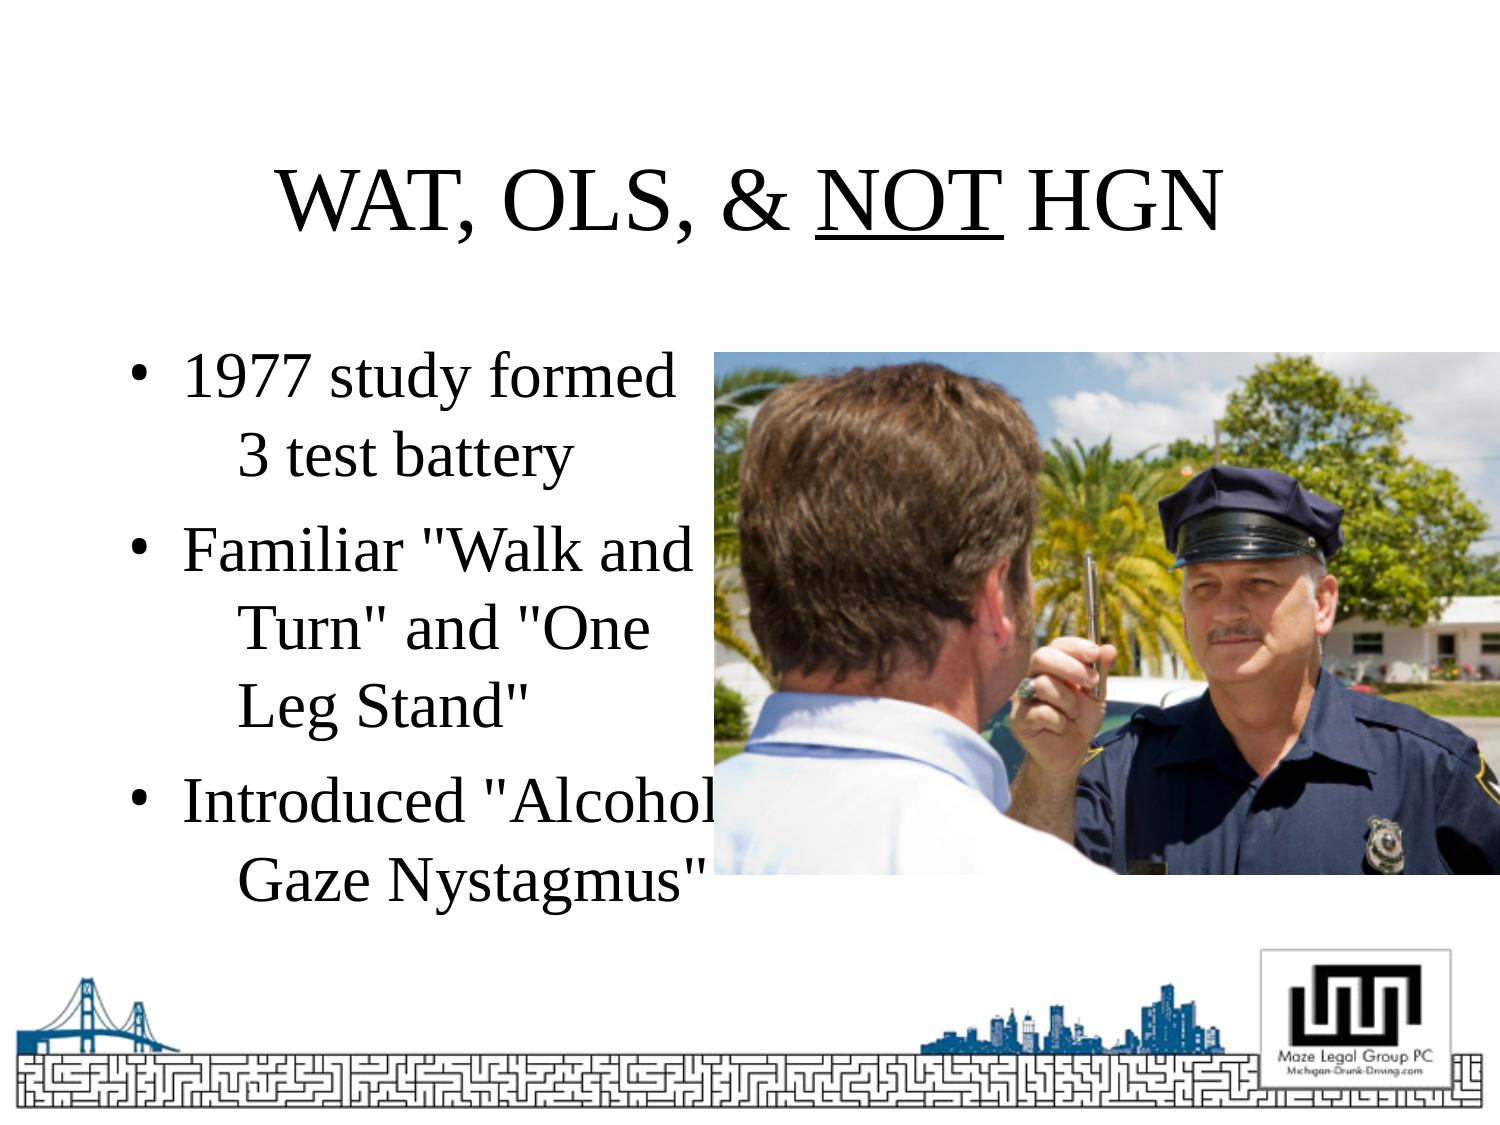

# WAT, OLS, & NOT HGN
1977 study formed 3 test battery
Familiar "Walk and Turn" and "One Leg Stand"
Introduced "Alcohol Gaze Nystagmus"